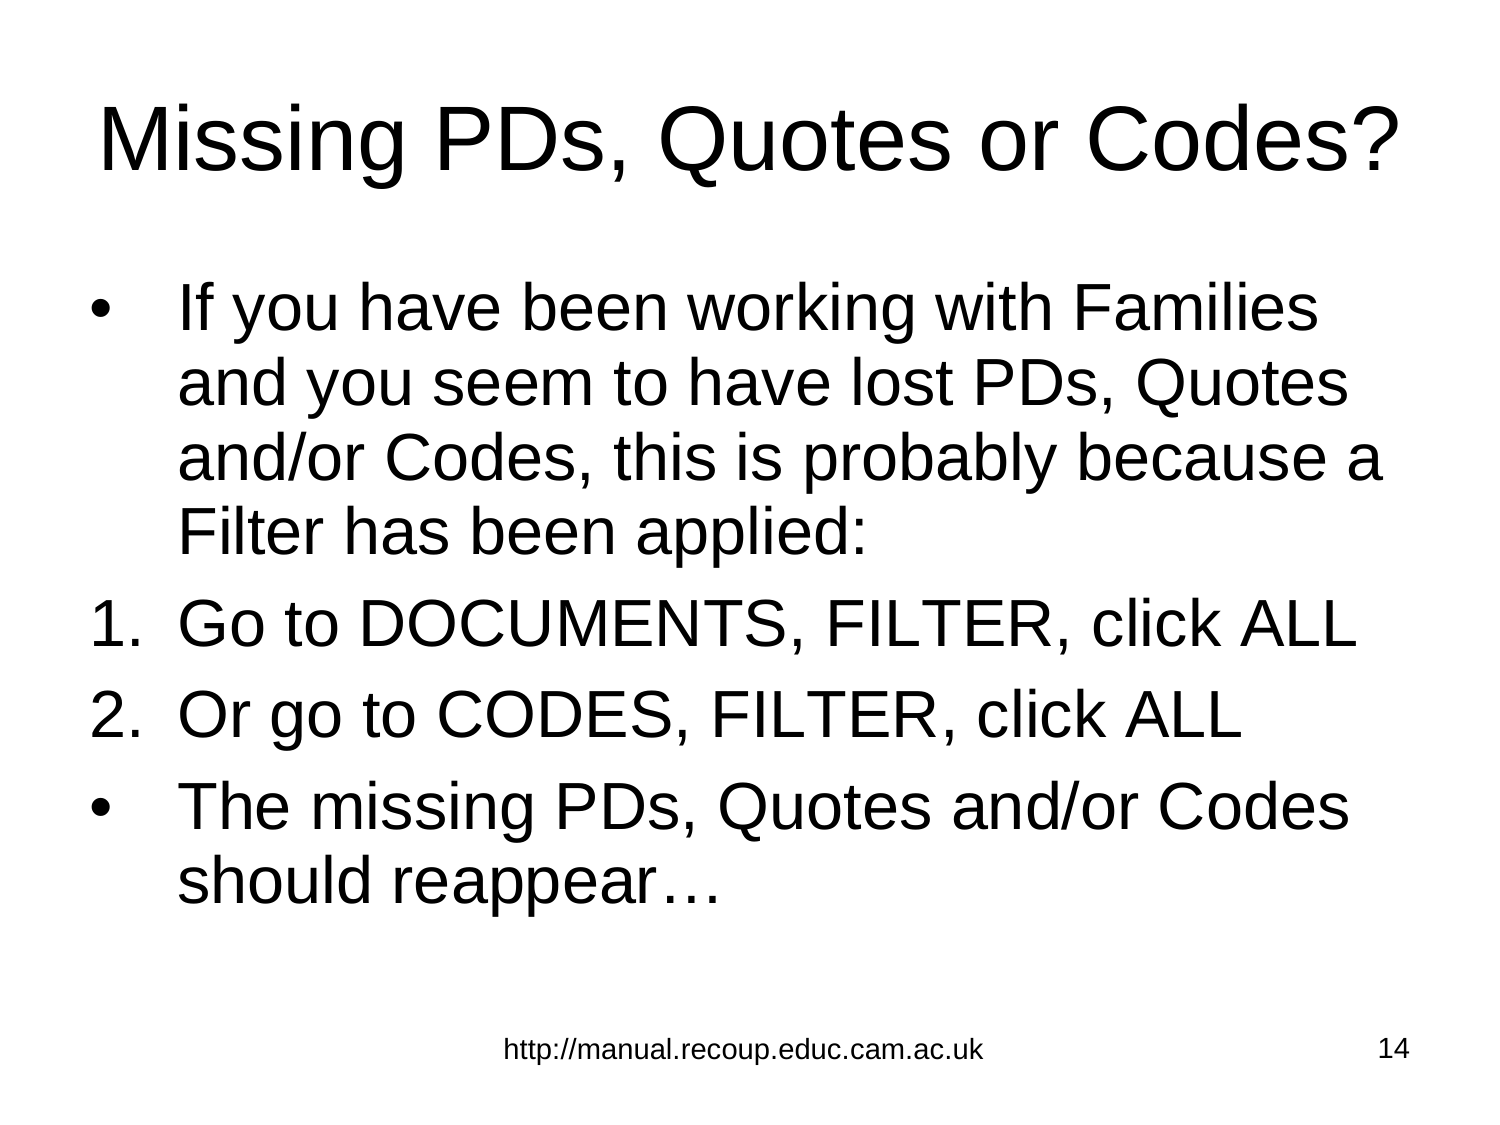

# Missing PDs, Quotes or Codes?
If you have been working with Families and you seem to have lost PDs, Quotes and/or Codes, this is probably because a Filter has been applied:
Go to DOCUMENTS, FILTER, click ALL
Or go to CODES, FILTER, click ALL
The missing PDs, Quotes and/or Codes should reappear…
14
http://manual.recoup.educ.cam.ac.uk